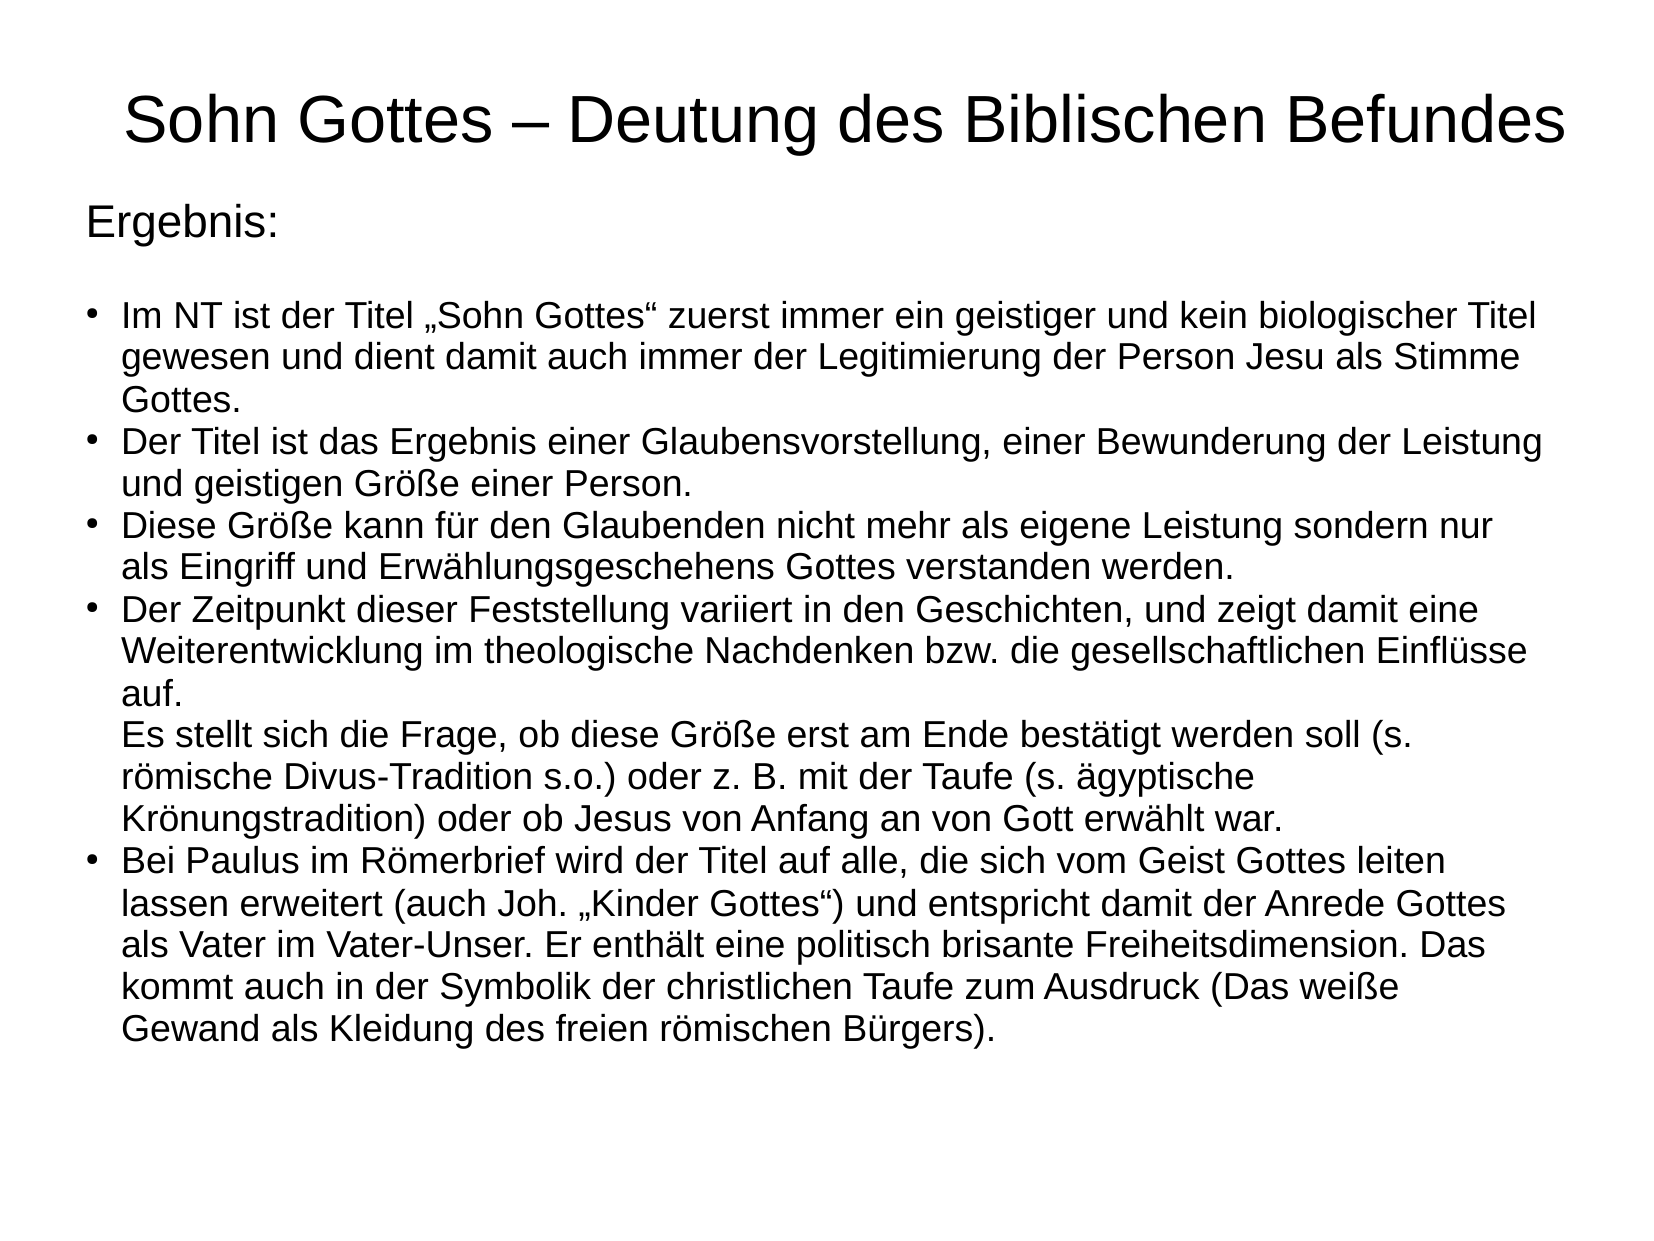

# Sohn Gottes – Deutung des Biblischen Befundes
Ergebnis:
Im NT ist der Titel „Sohn Gottes“ zuerst immer ein geistiger und kein biologischer Titel gewesen und dient damit auch immer der Legitimierung der Person Jesu als Stimme Gottes.
Der Titel ist das Ergebnis einer Glaubensvorstellung, einer Bewunderung der Leistung und geistigen Größe einer Person.
Diese Größe kann für den Glaubenden nicht mehr als eigene Leistung sondern nur als Eingriff und Erwählungsgeschehens Gottes verstanden werden.
Der Zeitpunkt dieser Feststellung variiert in den Geschichten, und zeigt damit eine Weiterentwicklung im theologische Nachdenken bzw. die gesellschaftlichen Einflüsse auf.
Es stellt sich die Frage, ob diese Größe erst am Ende bestätigt werden soll (s. römische Divus-Tradition s.o.) oder z. B. mit der Taufe (s. ägyptische Krönungstradition) oder ob Jesus von Anfang an von Gott erwählt war.
Bei Paulus im Römerbrief wird der Titel auf alle, die sich vom Geist Gottes leiten lassen erweitert (auch Joh. „Kinder Gottes“) und entspricht damit der Anrede Gottes als Vater im Vater-Unser. Er enthält eine politisch brisante Freiheitsdimension. Das kommt auch in der Symbolik der christlichen Taufe zum Ausdruck (Das weiße Gewand als Kleidung des freien römischen Bürgers).